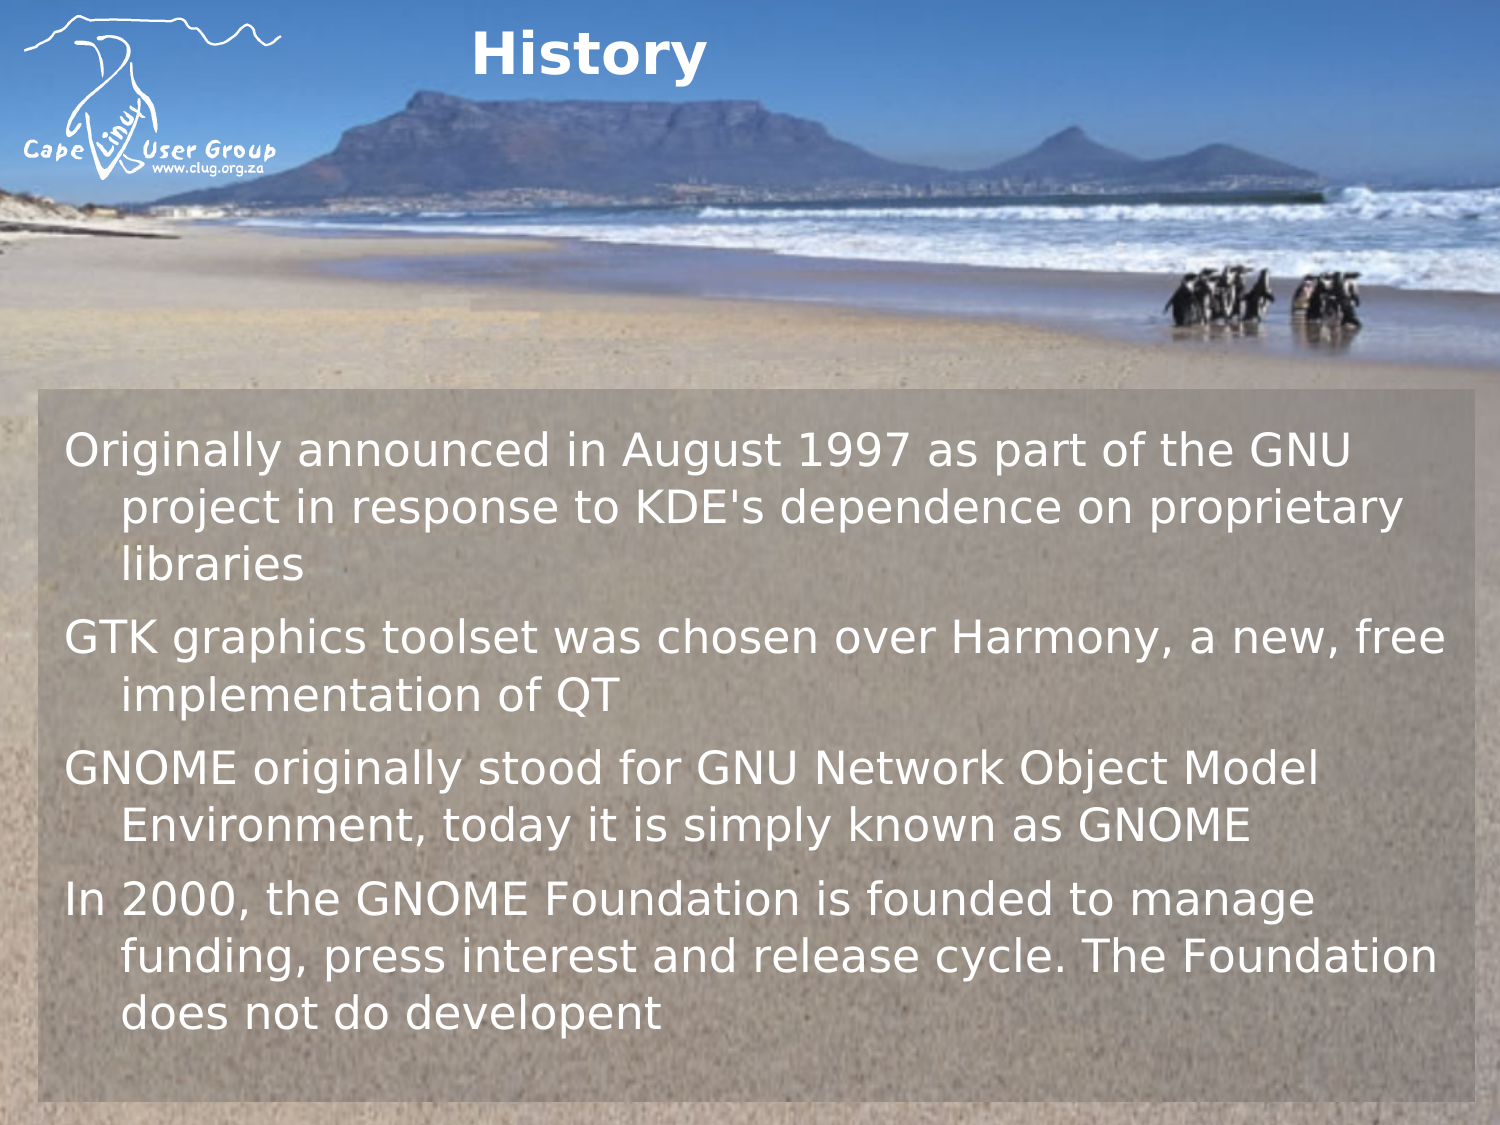

# History
Originally announced in August 1997 as part of the GNU project in response to KDE's dependence on proprietary libraries
GTK graphics toolset was chosen over Harmony, a new, free implementation of QT
GNOME originally stood for GNU Network Object Model Environment, today it is simply known as GNOME
In 2000, the GNOME Foundation is founded to manage funding, press interest and release cycle. The Foundation does not do developent